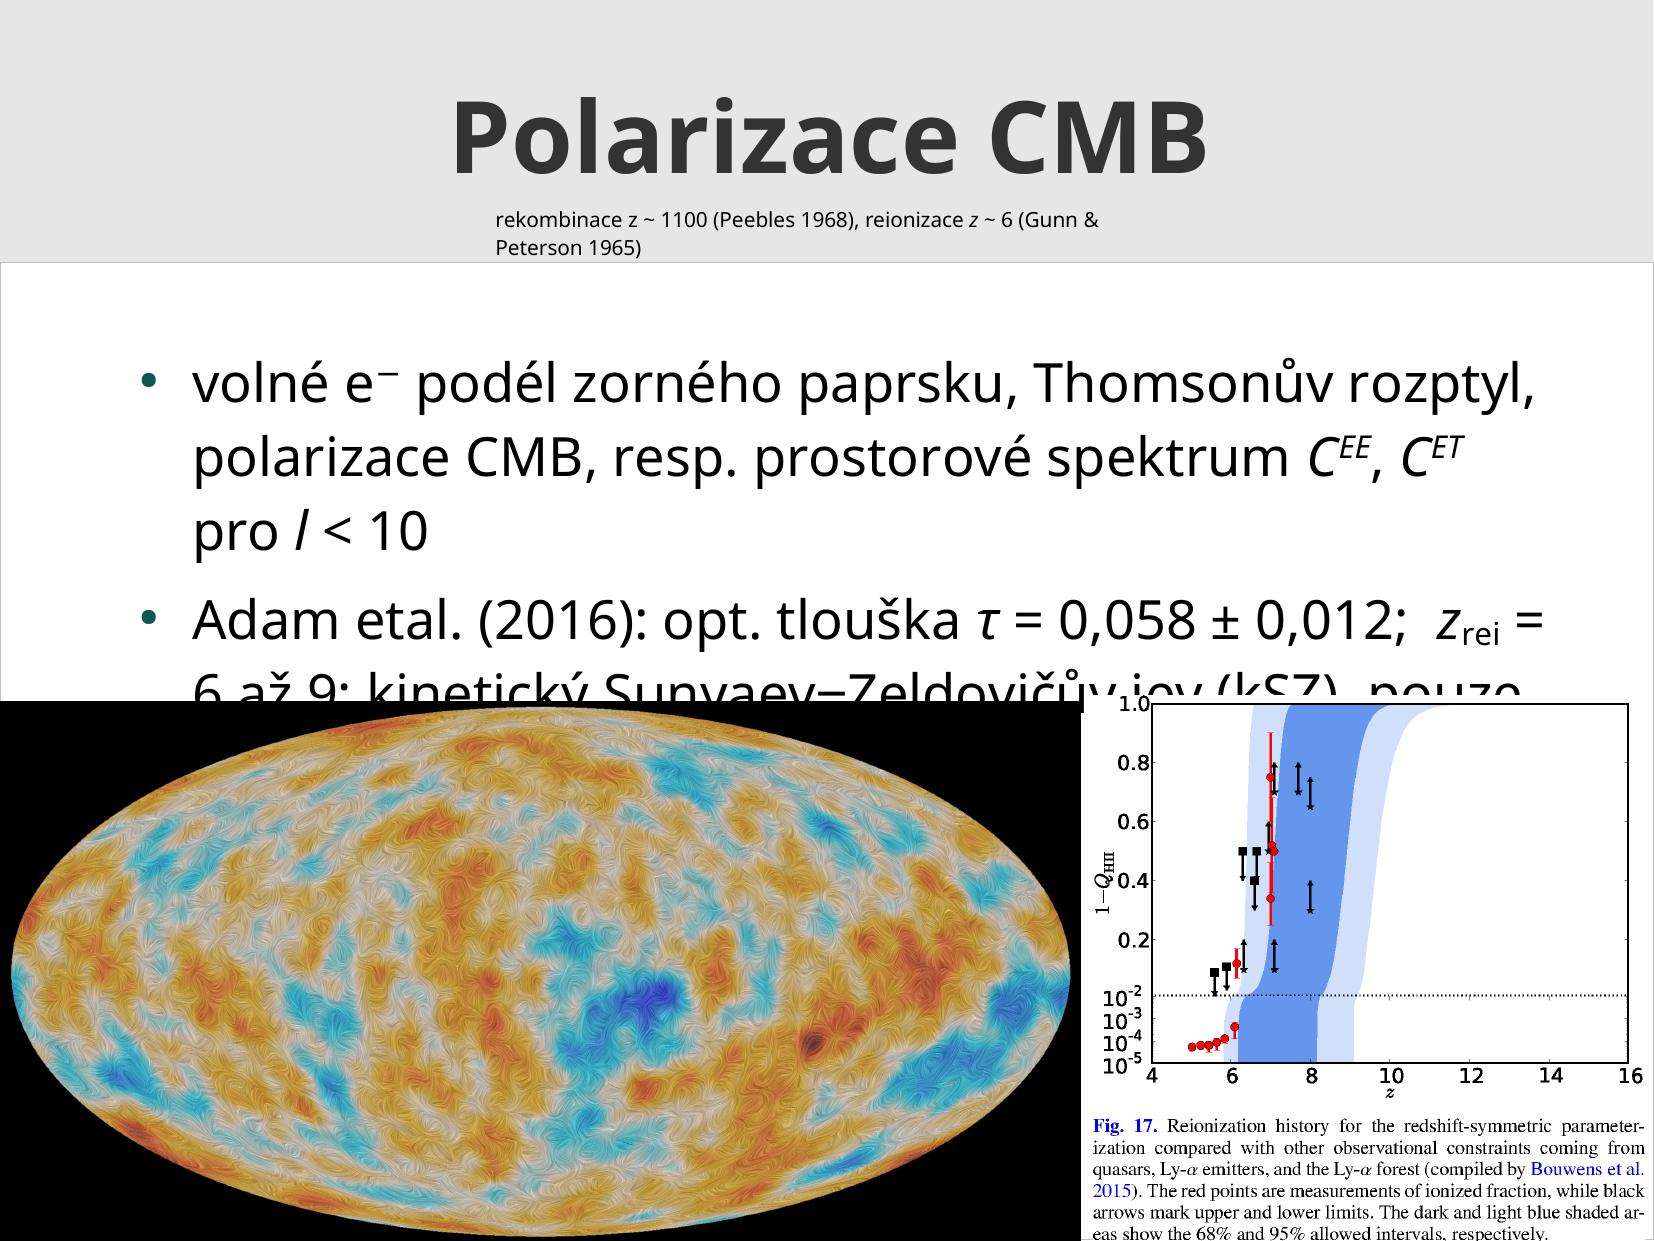

# Polarizace CMB
rekombinace z ~ 1100 (Peebles 1968), reionizace z ~ 6 (Gunn & Peterson 1965)
volné e− podél zorného paprsku, Thomsonův rozptyl, polarizace CMB, resp. prostorové spektrum CEE, CET pro l < 10
Adam etal. (2016): opt. tlouška τ = 0,058 ± 0,012; zrei = 6 až 9; kinetický Sunyaev‒Zeldovičův jev (kSZ), pouze AkSZ < 2,6 µK2; systematiky od prachového popředí, průsaku I-Q-U